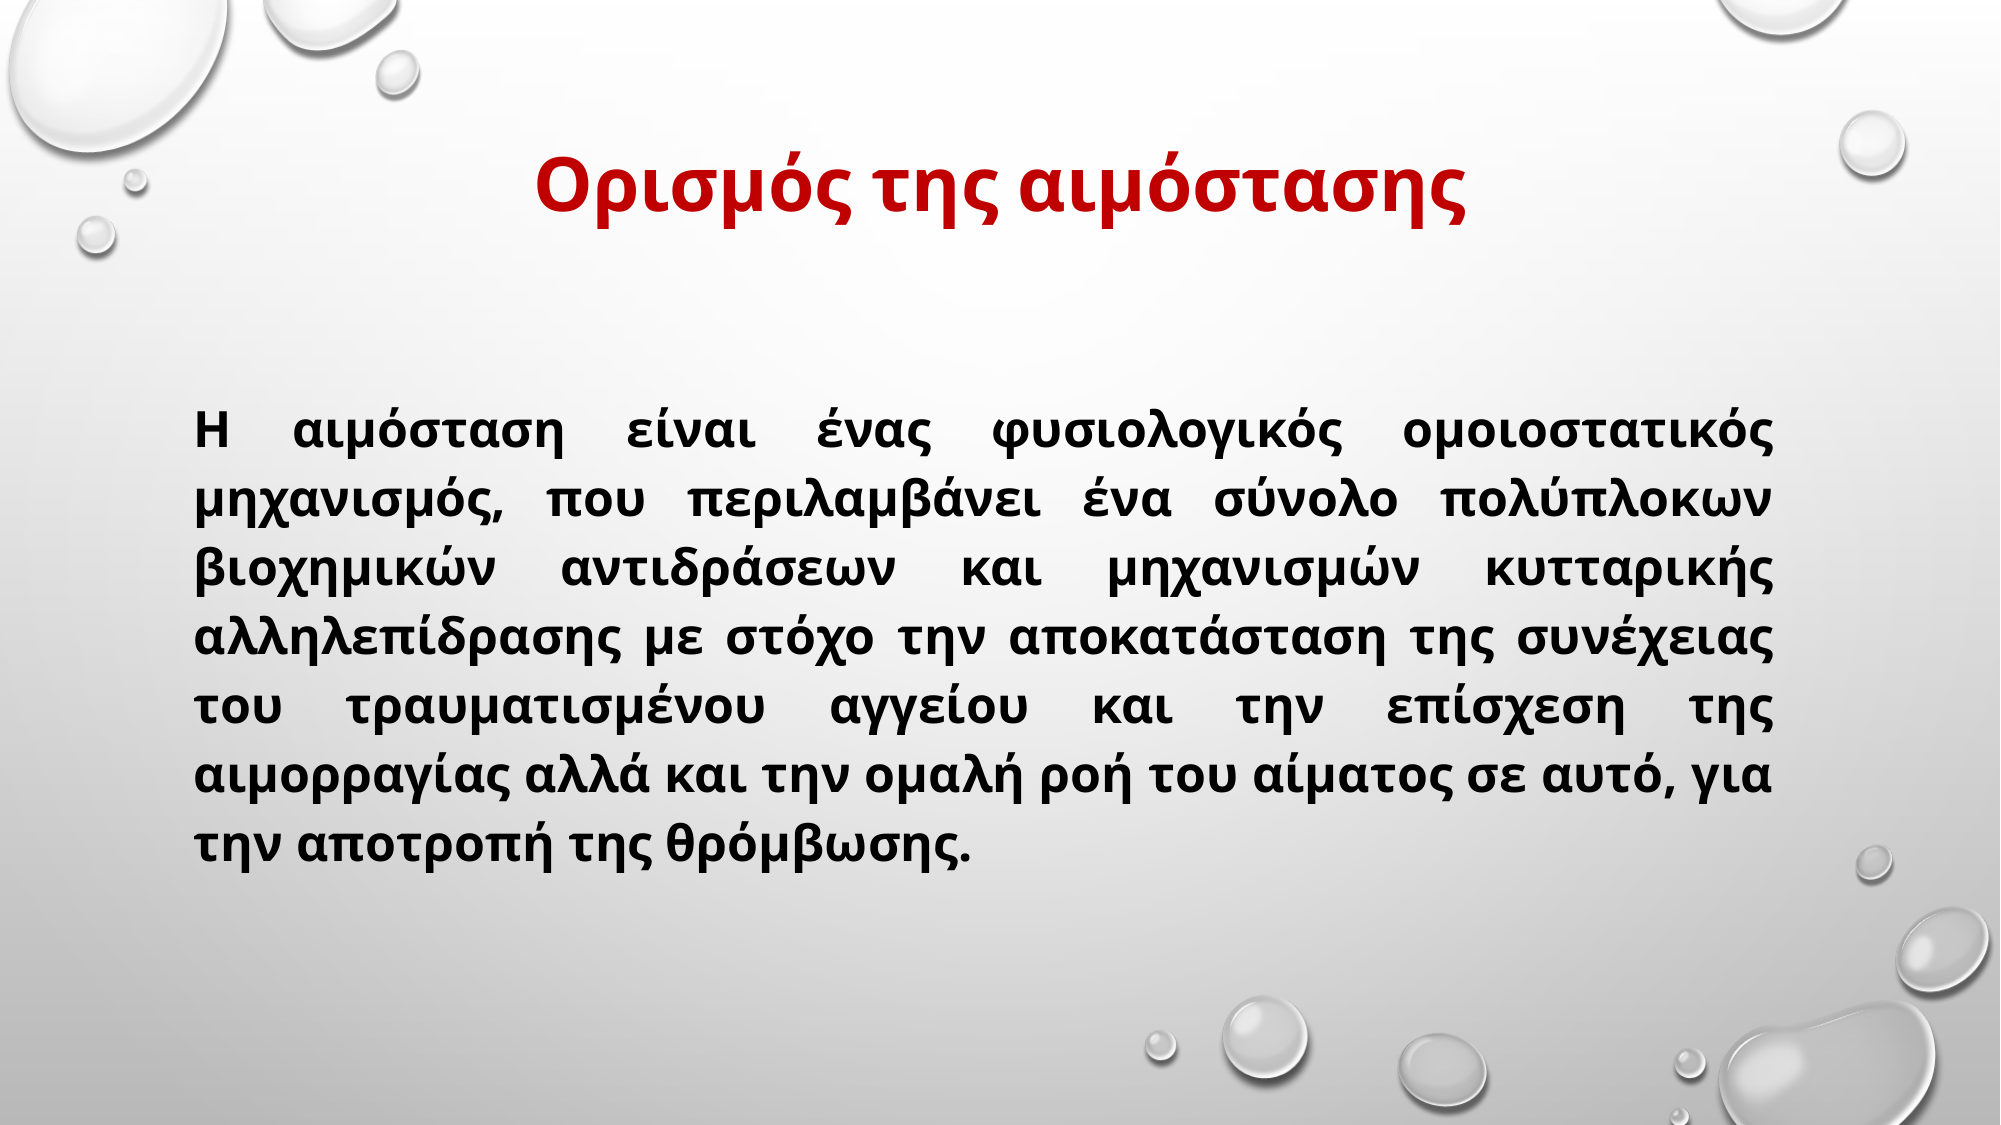

# Ορισμός της αιμόστασης
Η αιμόσταση είναι ένας φυσιολογικός ομοιοστατικός μηχανισμός, που περιλαμβάνει ένα σύνολο πολύπλοκων βιοχημικών αντιδράσεων και μηχανισμών κυτταρικής αλληλεπίδρασης με στόχο την αποκατάσταση της συνέχειας του τραυματισμένου αγγείου και την επίσχεση της αιμορραγίας αλλά και την ομαλή ροή του αίματος σε αυτό, για την αποτροπή της θρόμβωσης.